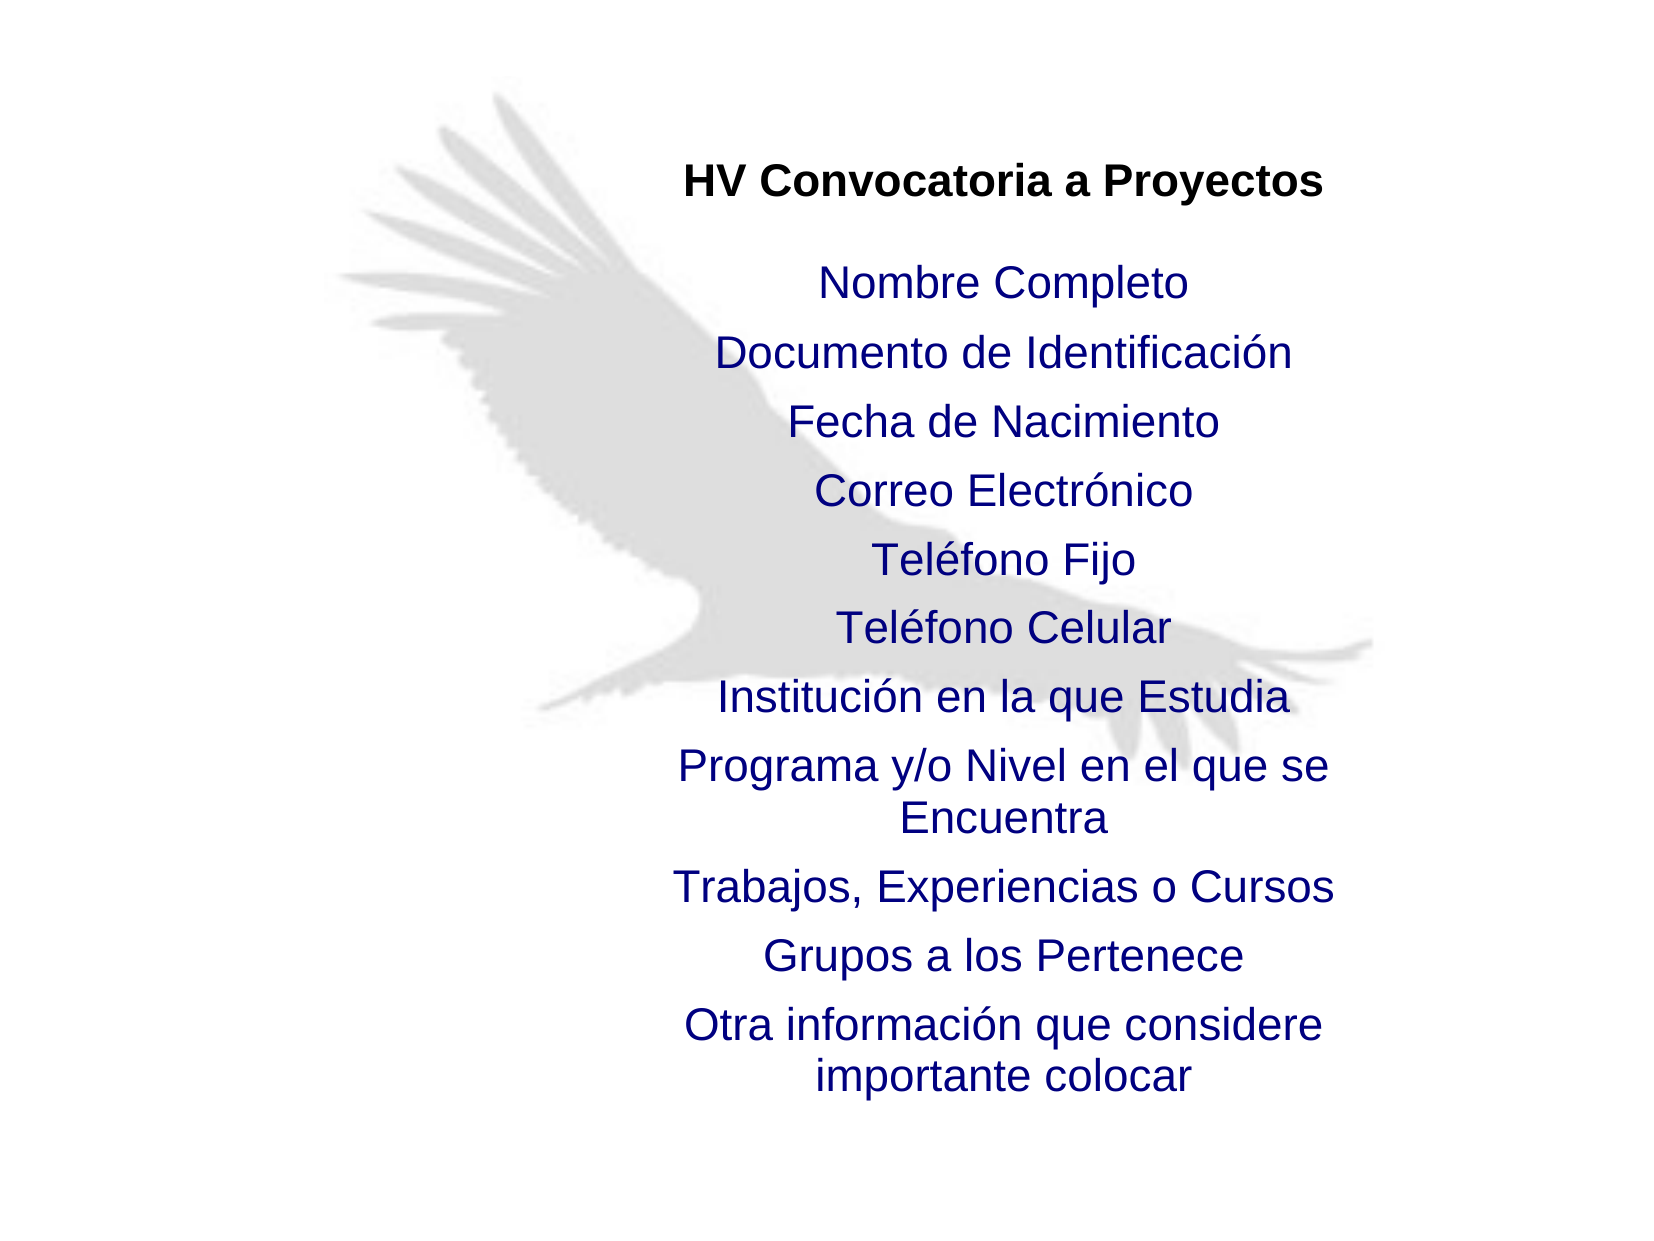

HV Convocatoria a Proyectos
Nombre Completo
Documento de Identificación
Fecha de Nacimiento
Correo Electrónico
Teléfono Fijo
Teléfono Celular
Institución en la que Estudia
Programa y/o Nivel en el que se Encuentra
Trabajos, Experiencias o Cursos
Grupos a los Pertenece
Otra información que considere importante colocar